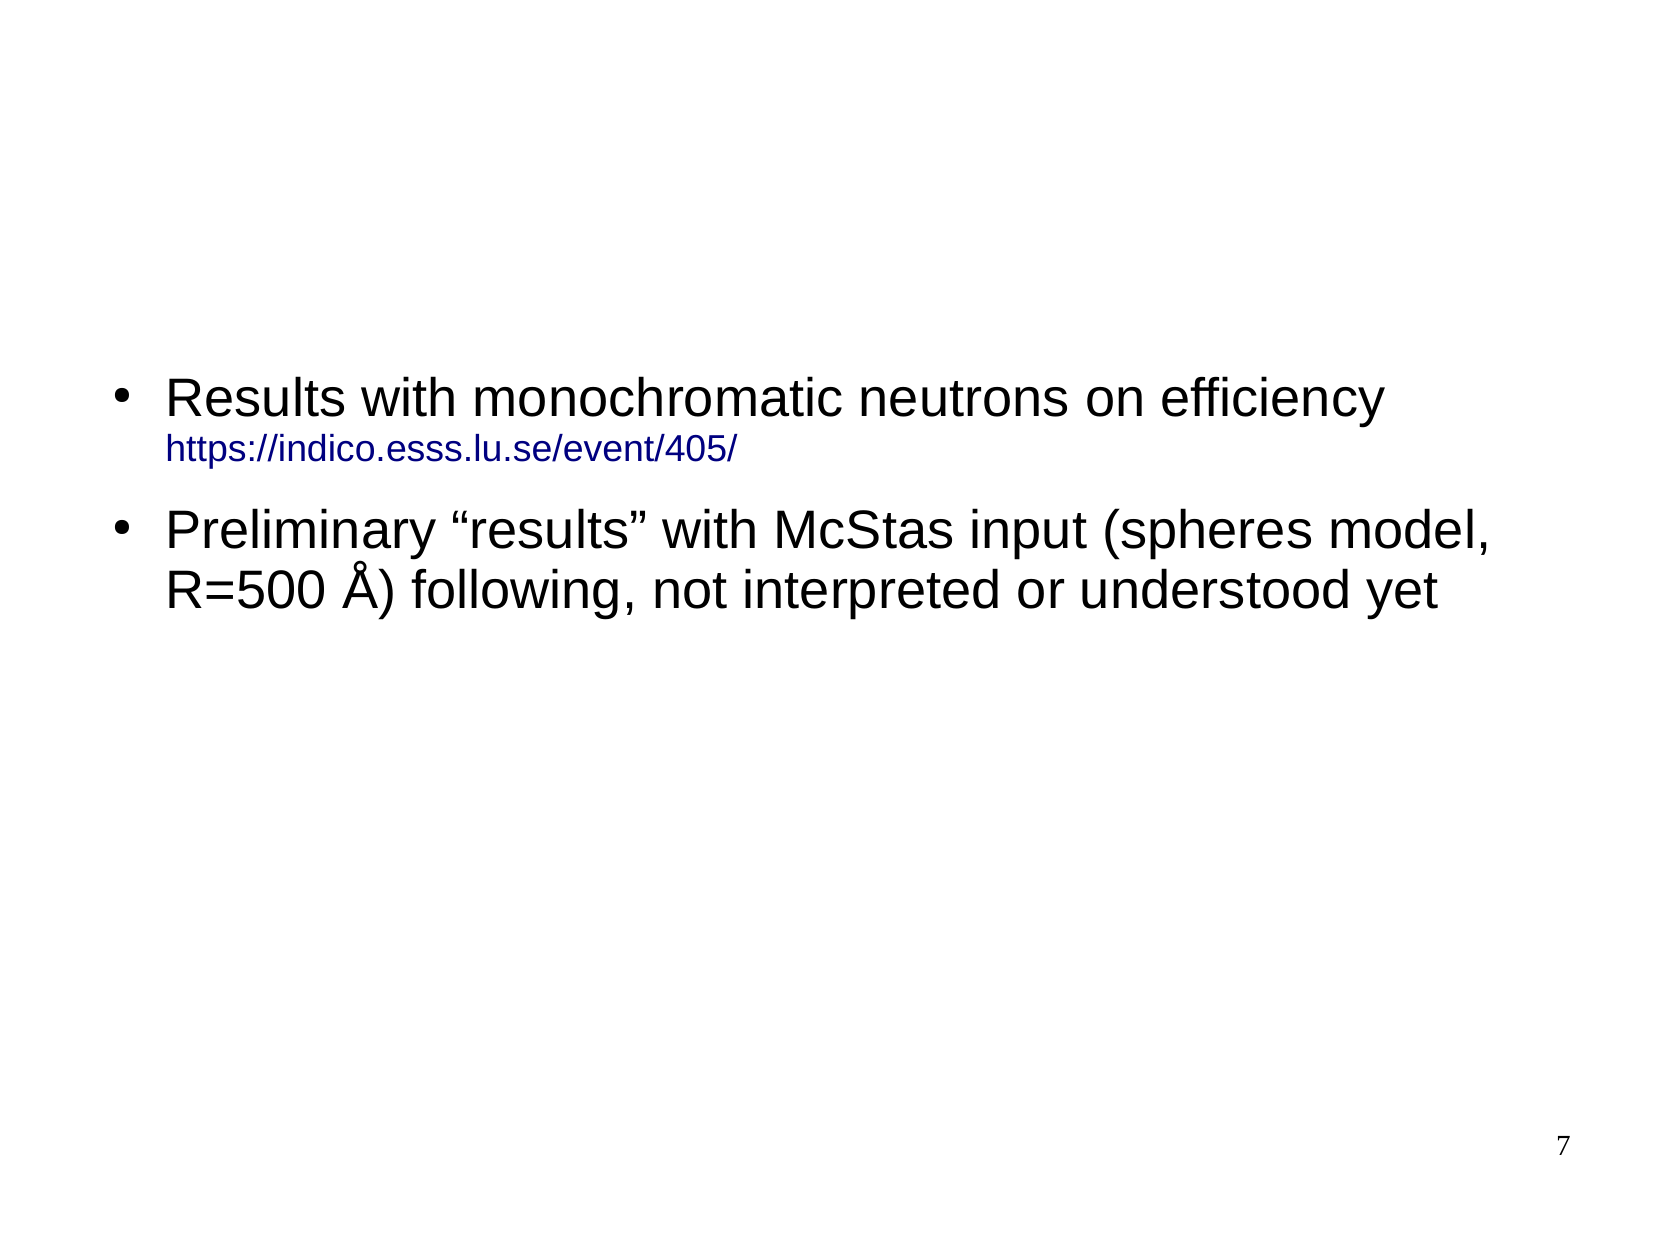

# Results with monochromatic neutrons on efficiency https://indico.esss.lu.se/event/405/
Preliminary “results” with McStas input (spheres model, R=500 Å) following, not interpreted or understood yet
7